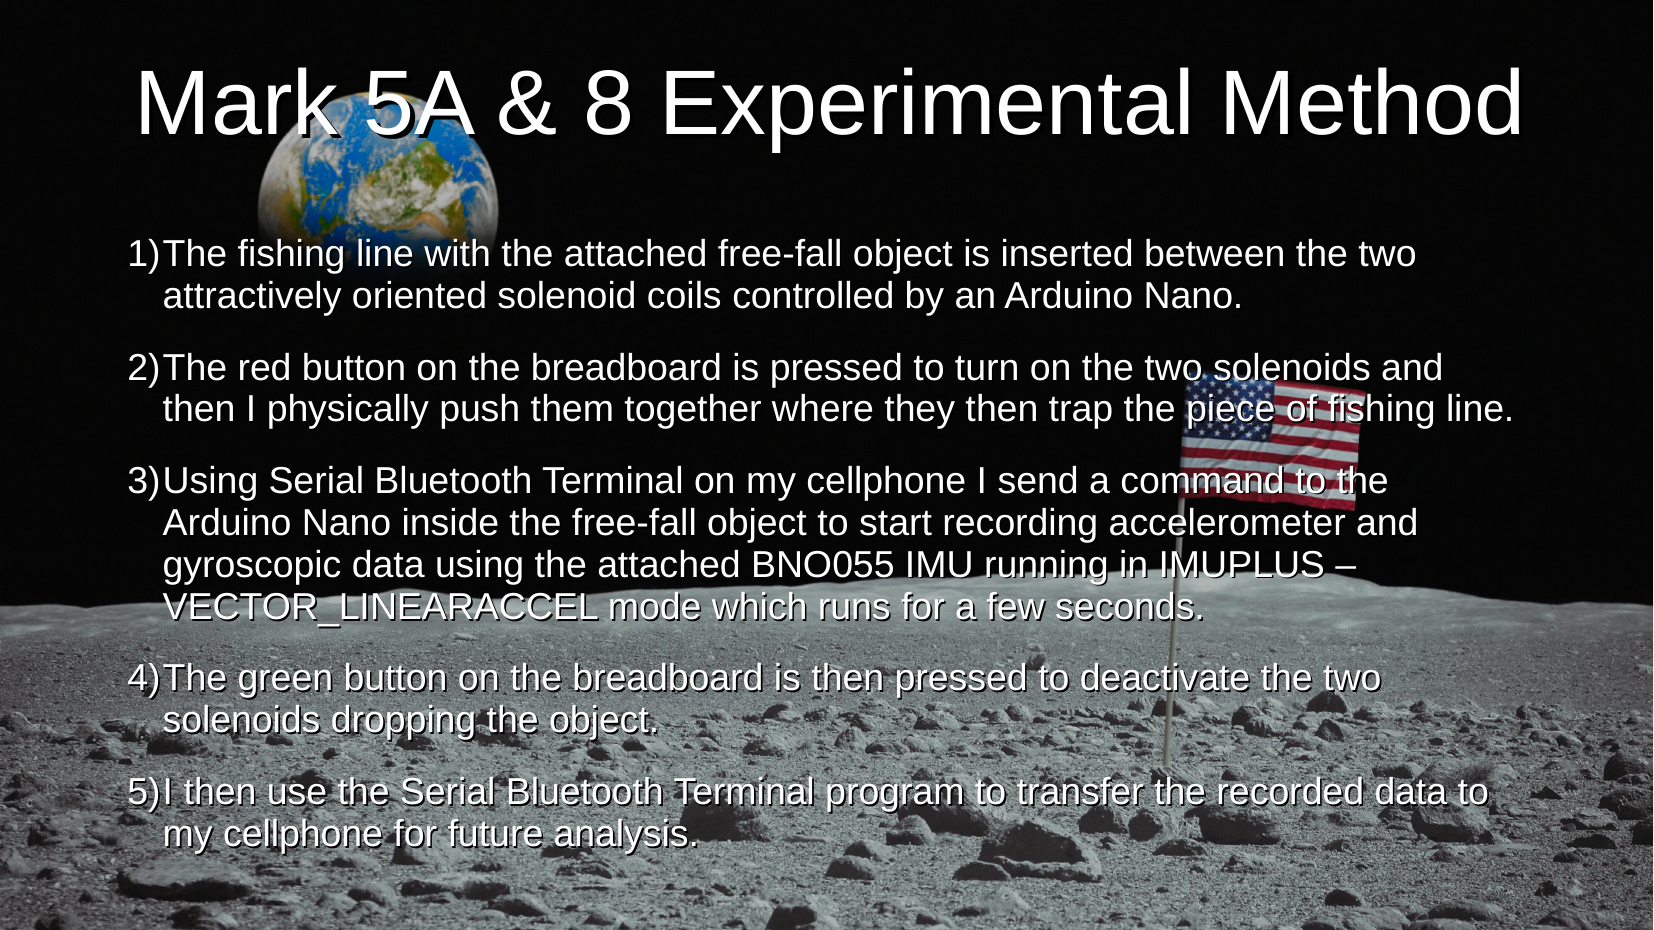

# Mark 5A & 8 Experimental Method
The fishing line with the attached free-fall object is inserted between the two attractively oriented solenoid coils controlled by an Arduino Nano.
The red button on the breadboard is pressed to turn on the two solenoids and then I physically push them together where they then trap the piece of fishing line.
Using Serial Bluetooth Terminal on my cellphone I send a command to the Arduino Nano inside the free-fall object to start recording accelerometer and gyroscopic data using the attached BNO055 IMU running in IMUPLUS – VECTOR_LINEARACCEL mode which runs for a few seconds.
The green button on the breadboard is then pressed to deactivate the two solenoids dropping the object.
I then use the Serial Bluetooth Terminal program to transfer the recorded data to my cellphone for future analysis.